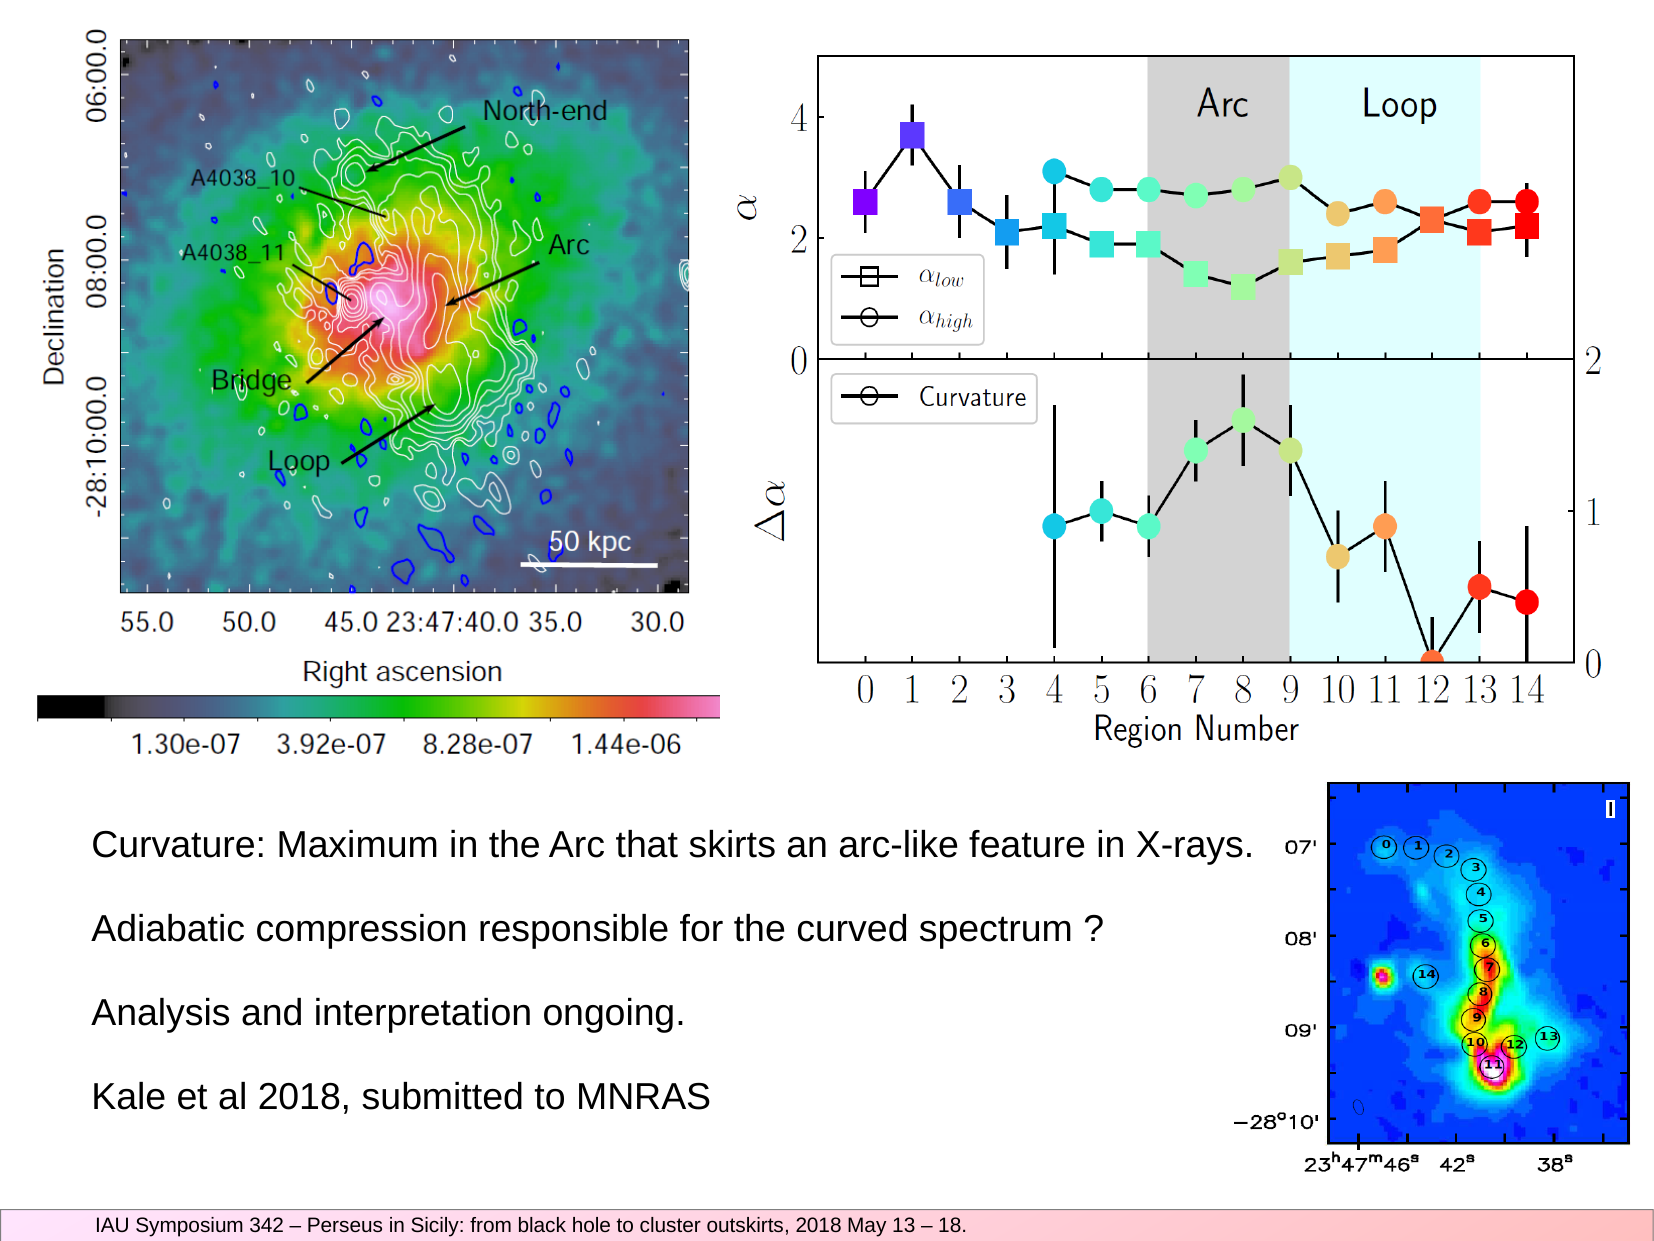

Curvature: Maximum in the Arc that skirts an arc-like feature in X-rays.
Adiabatic compression responsible for the curved spectrum ?
Analysis and interpretation ongoing.
Kale et al 2018, submitted to MNRAS